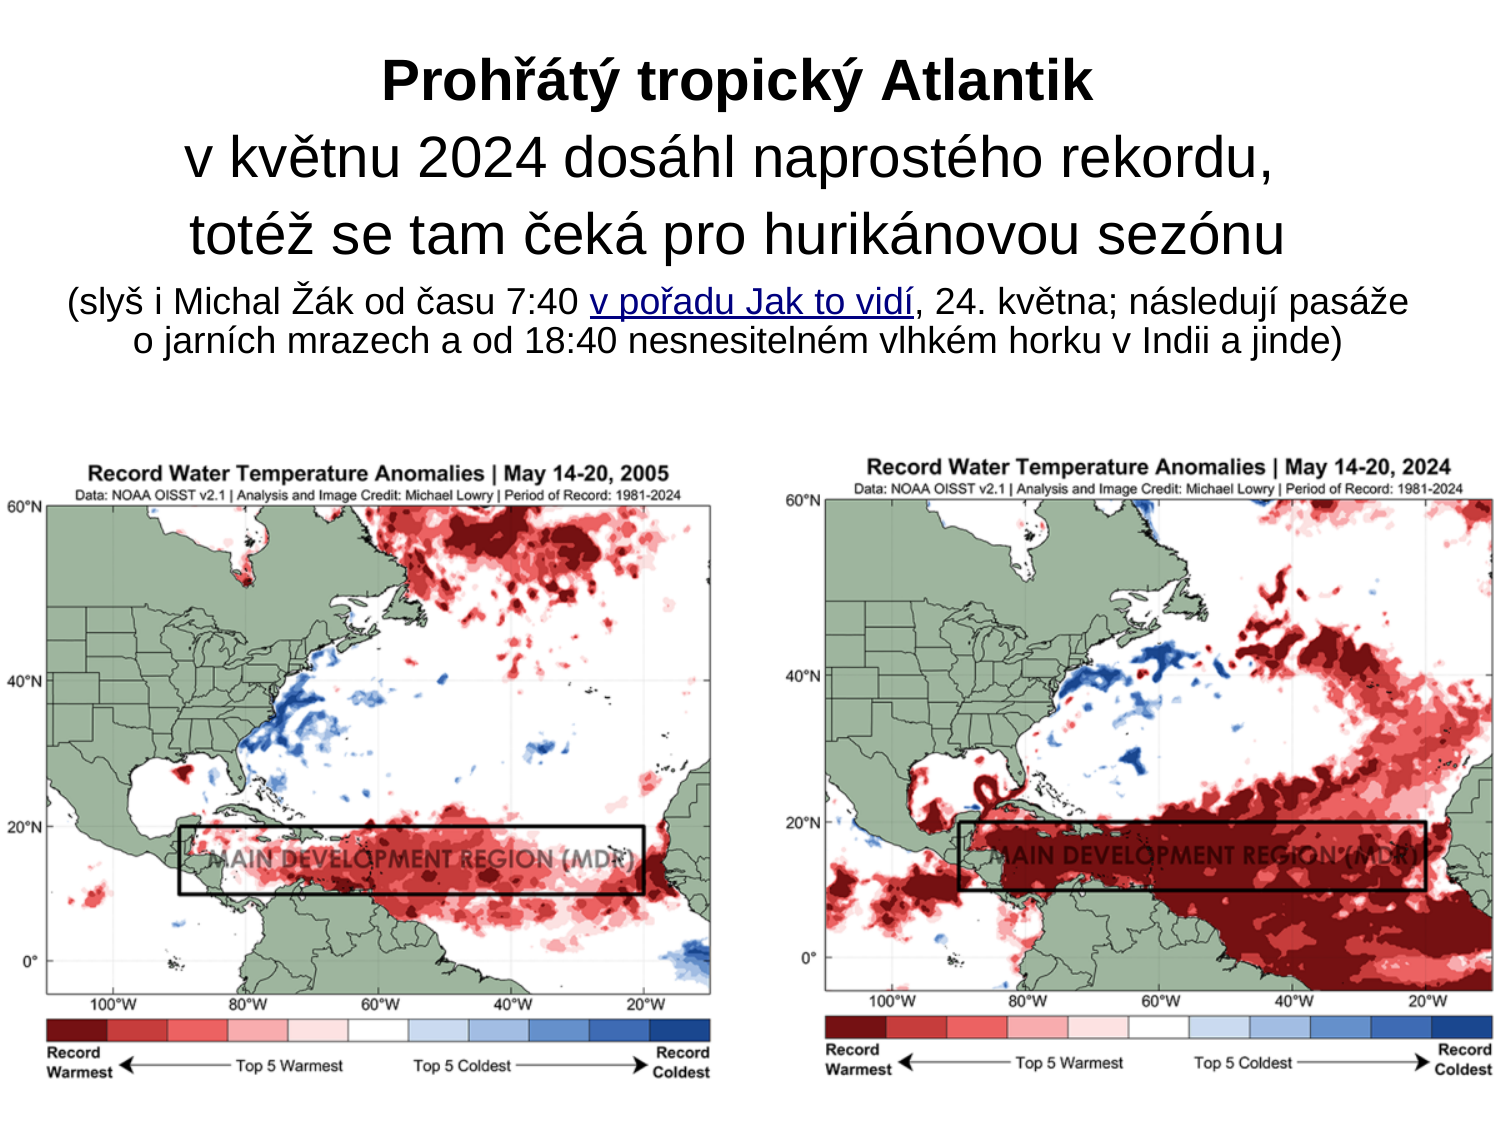

# Prohřátý tropický Atlantik
v květnu 2024 dosáhl naprostého rekordu,
totéž se tam čeká pro hurikánovou sezónu
(slyš i Michal Žák od času 7:40 v pořadu Jak to vidí, 24. května; následují pasáže o jarních mrazech a od 18:40 nesnesitelném vlhkém horku v Indii a jinde)